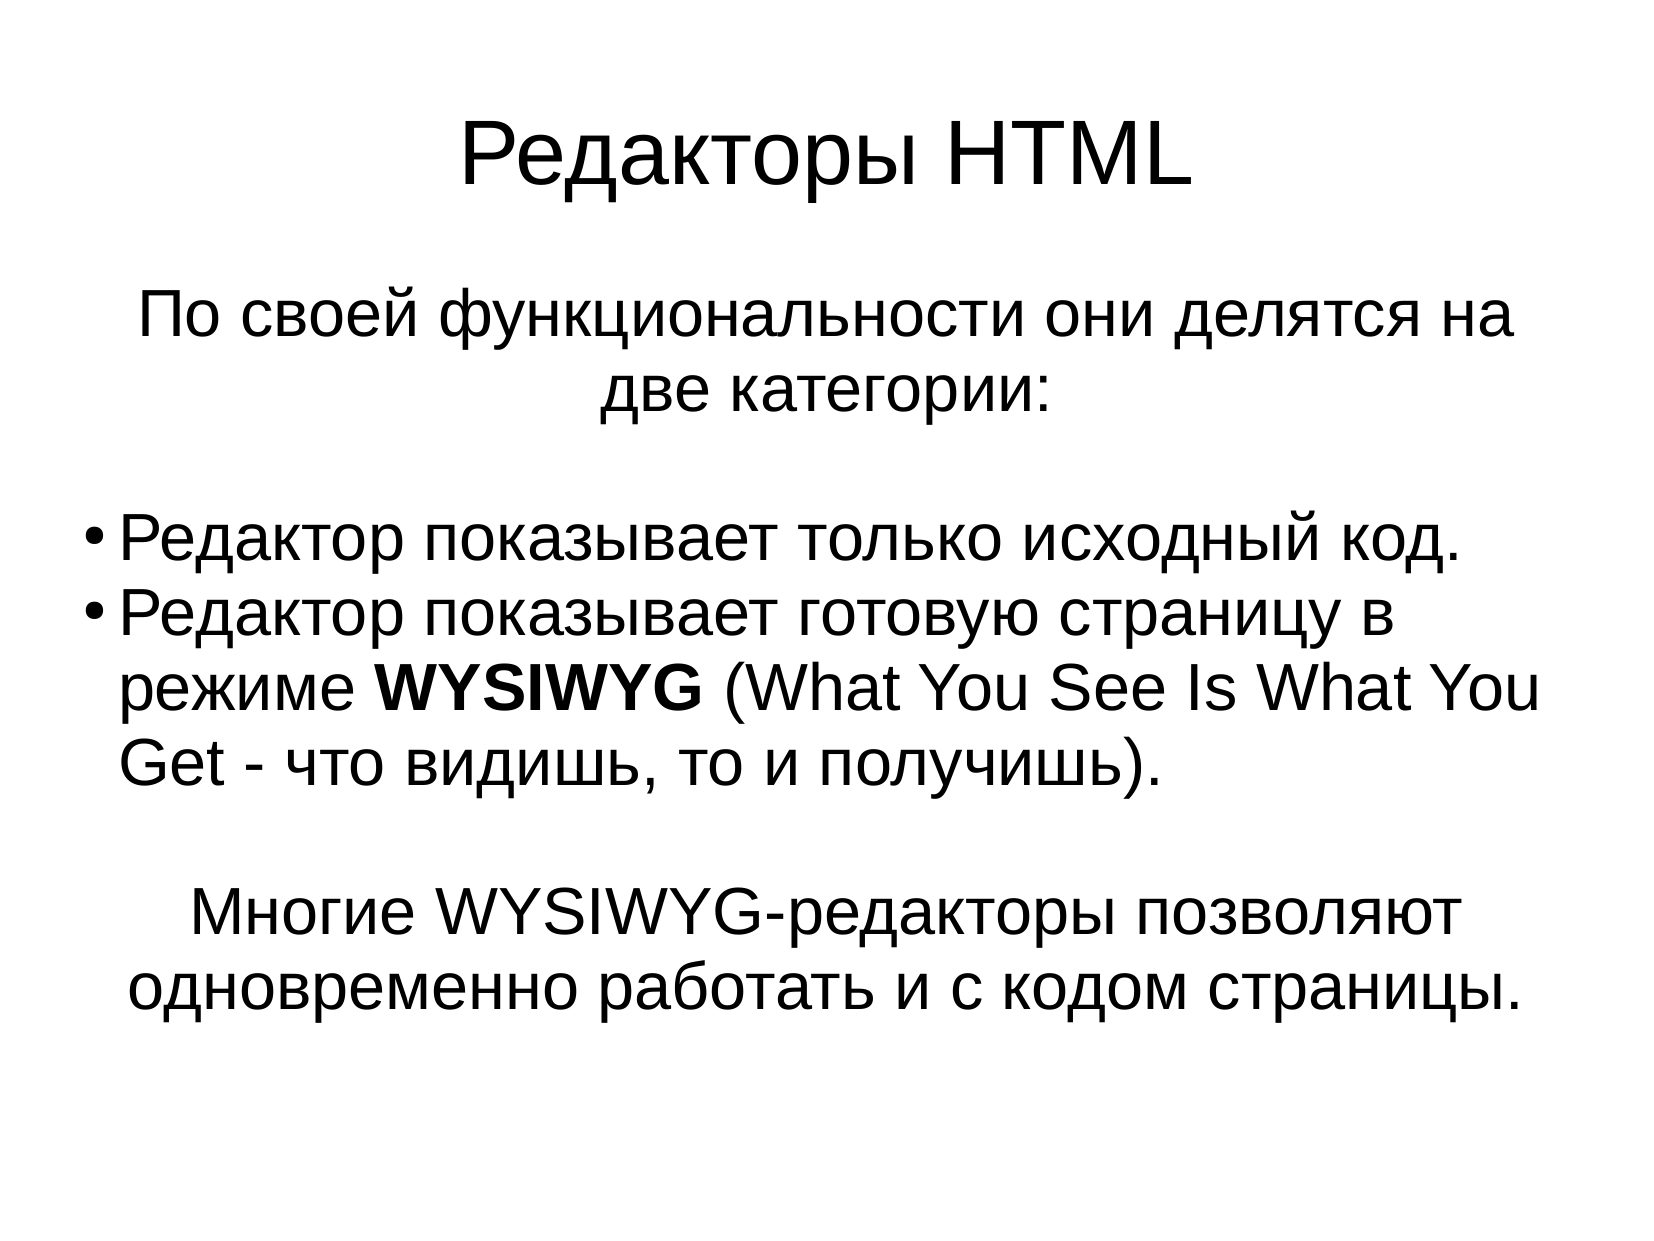

# Редакторы HTML
По своей функциональности они делятся на две категории:
Редактор показывает только исходный код.
Редактор показывает готовую страницу в режиме WYSIWYG (What You See Is What You Get - что видишь, то и получишь).
Многие WYSIWYG-редакторы позволяют одновременно работать и с кодом страницы.